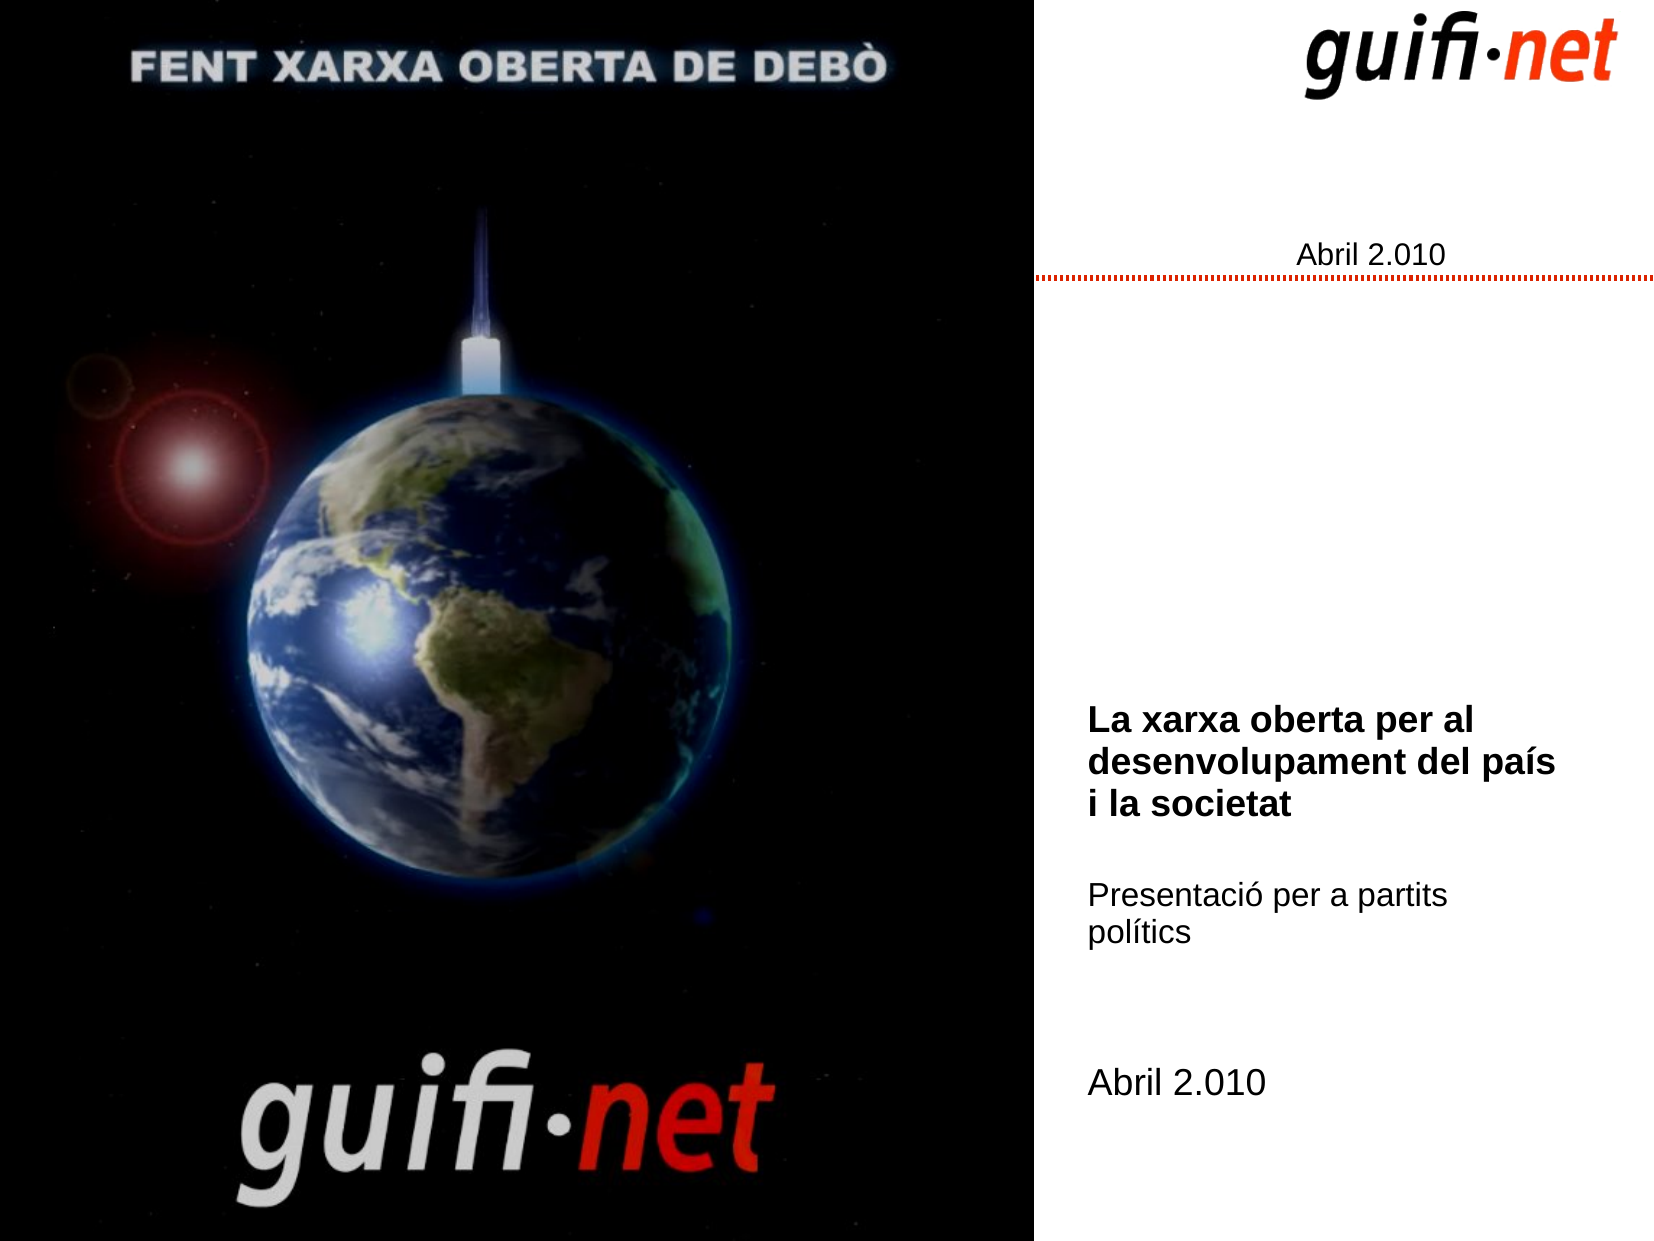

La xarxa oberta per al desenvolupament del país i la societat
Presentació per a partits polítics
Abril 2.010